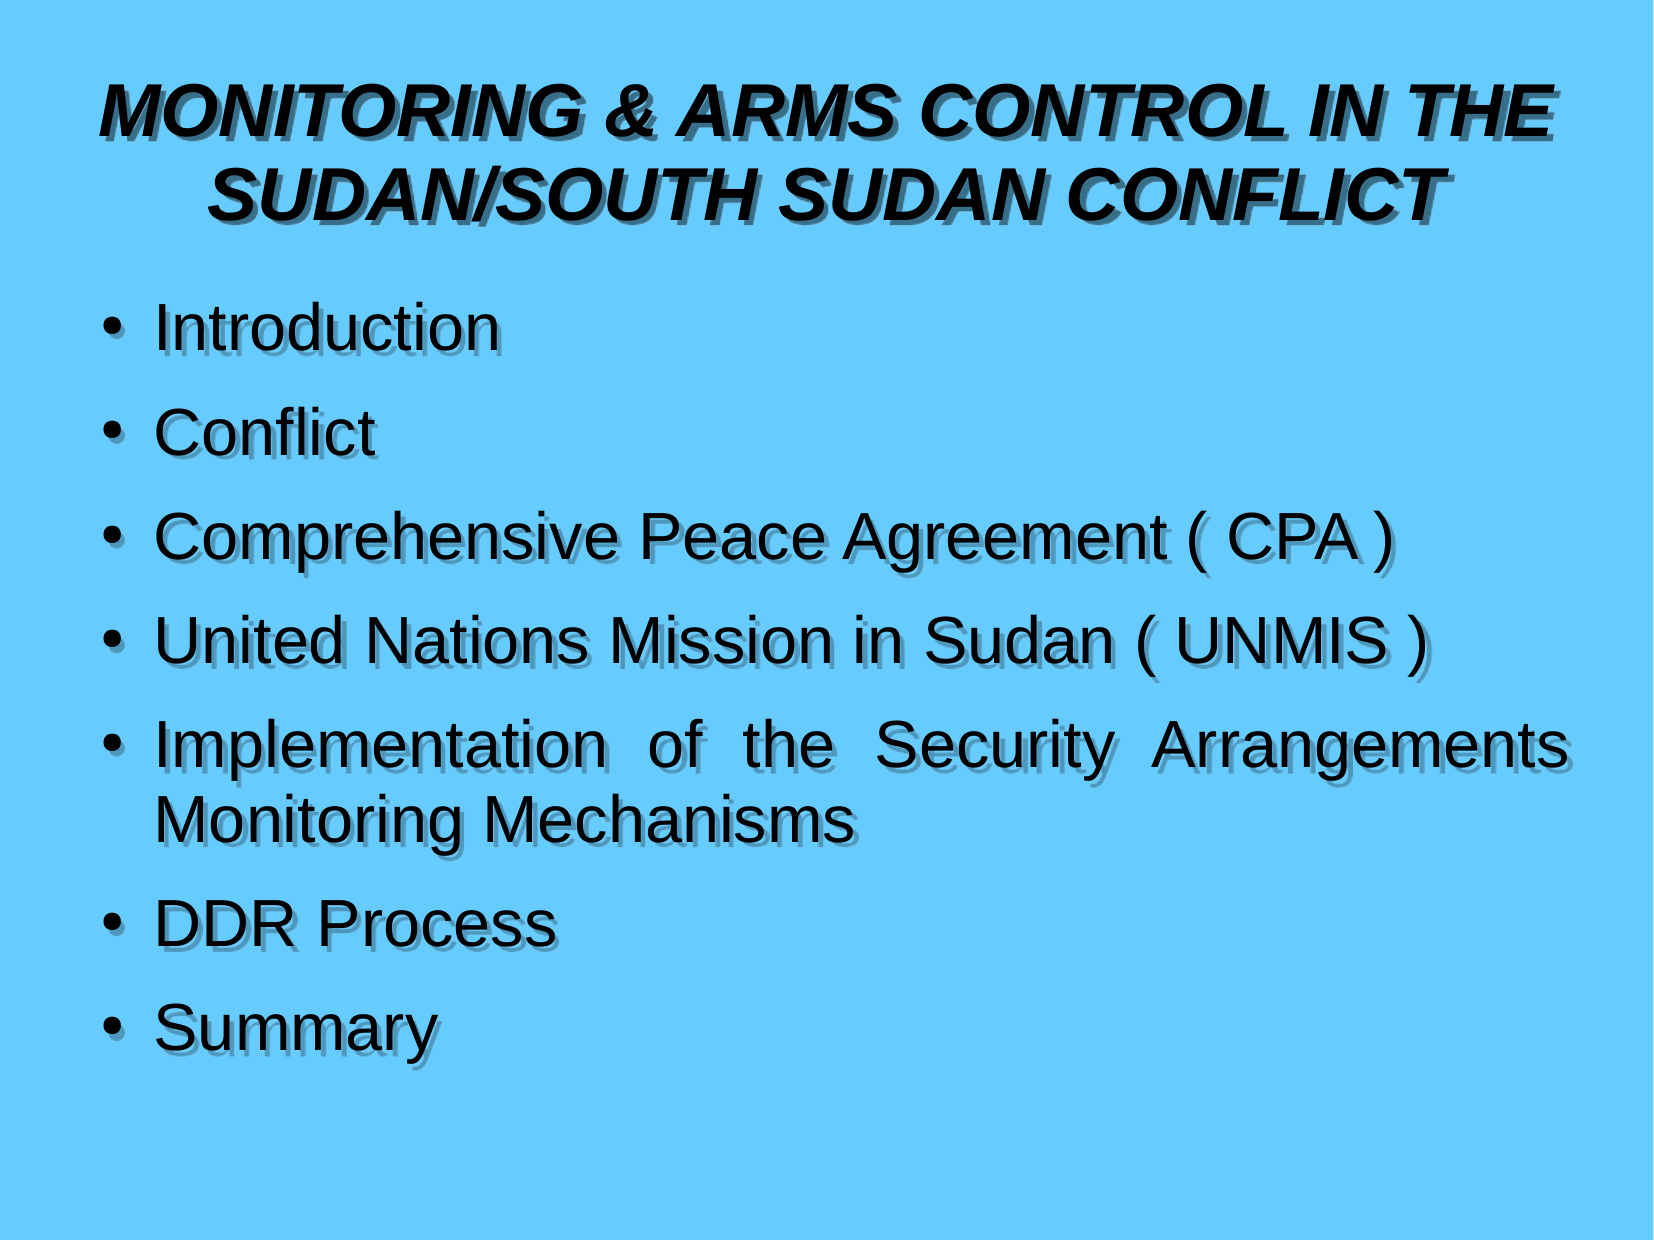

# MONITORING & ARMS CONTROL IN THE SUDAN/SOUTH SUDAN CONFLICT
Introduction
Conflict
Comprehensive Peace Agreement ( CPA )
United Nations Mission in Sudan ( UNMIS )
Implementation of the Security Arrangements Monitoring Mechanisms
DDR Process
Summary